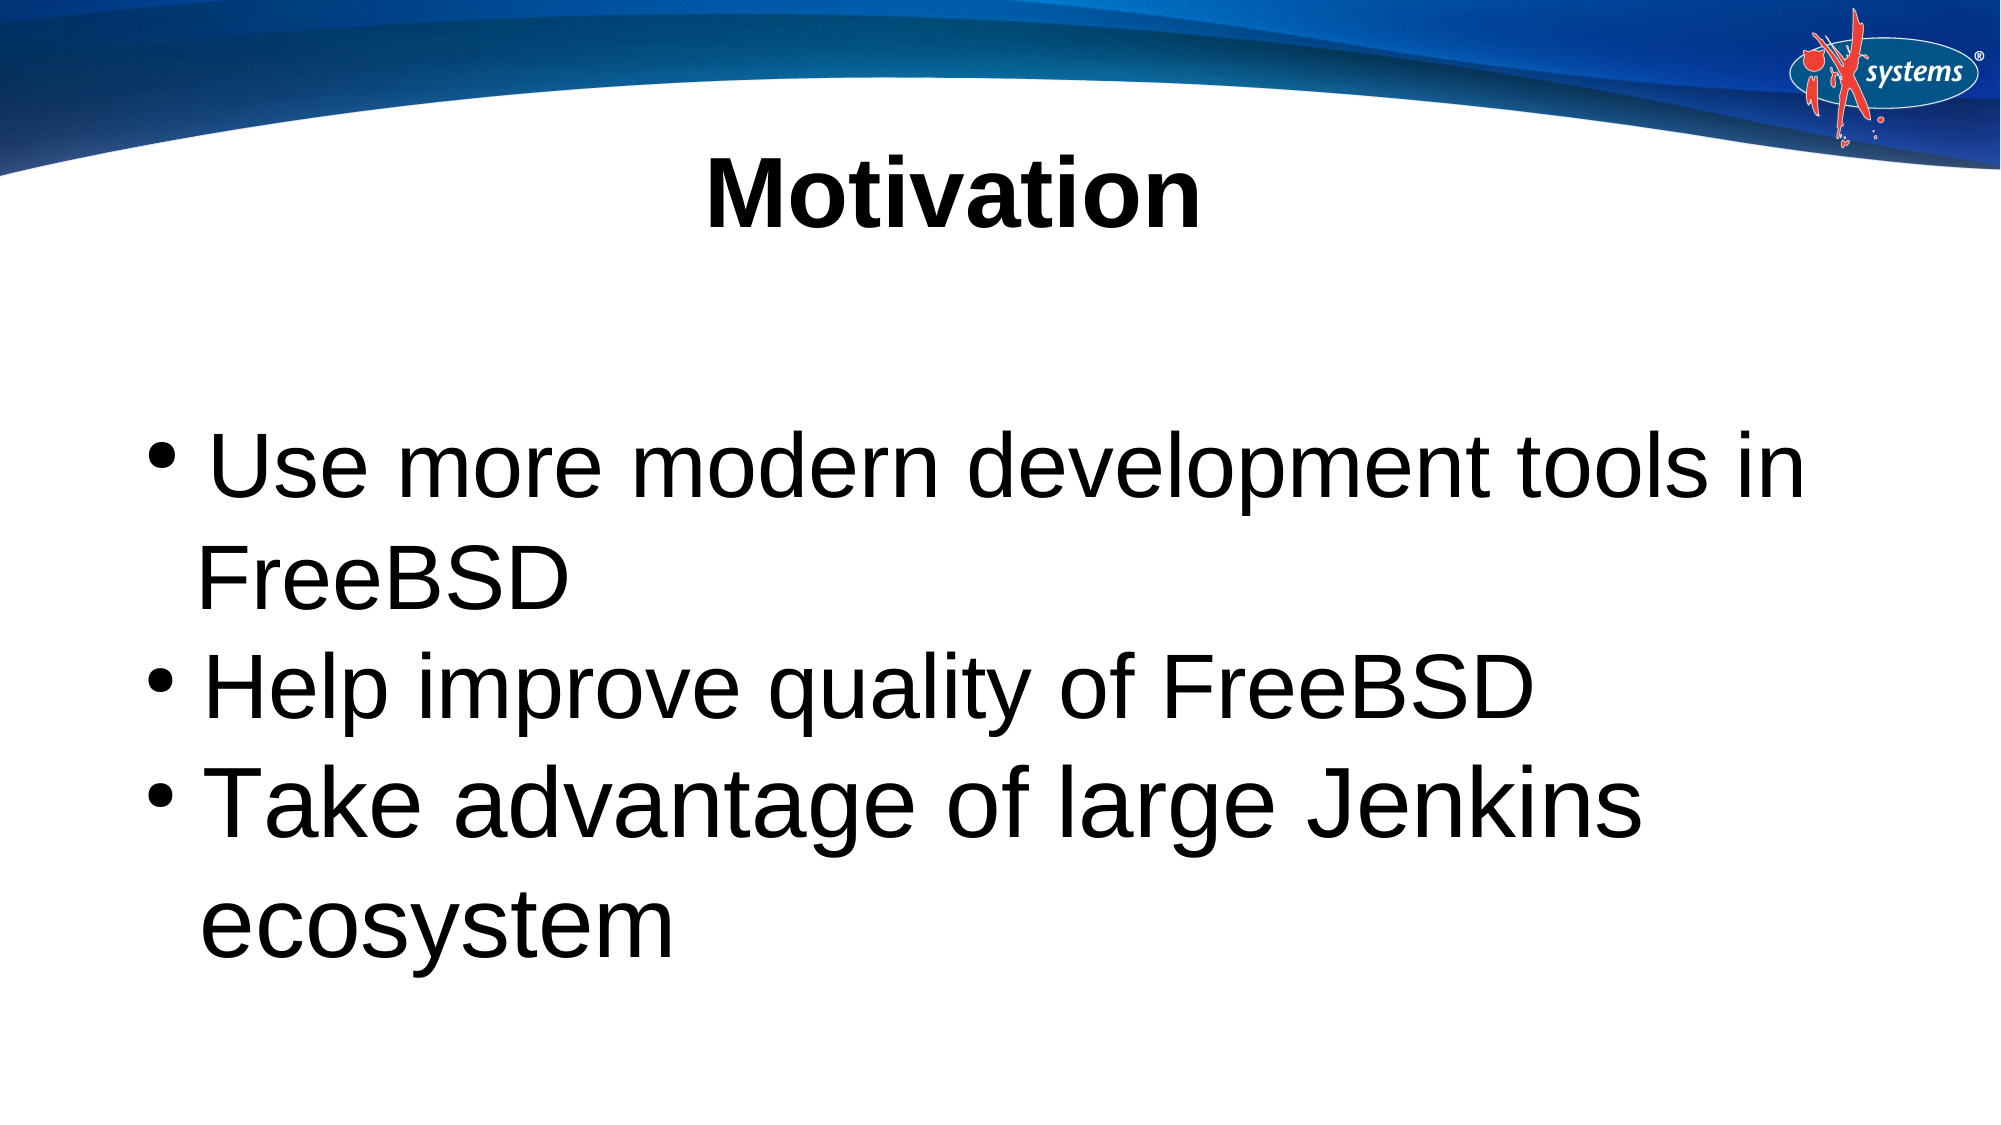

Motivation
 Use more modern development tools in
 FreeBSD
 Help improve quality of FreeBSD
 Take advantage of large Jenkins
 ecosystem